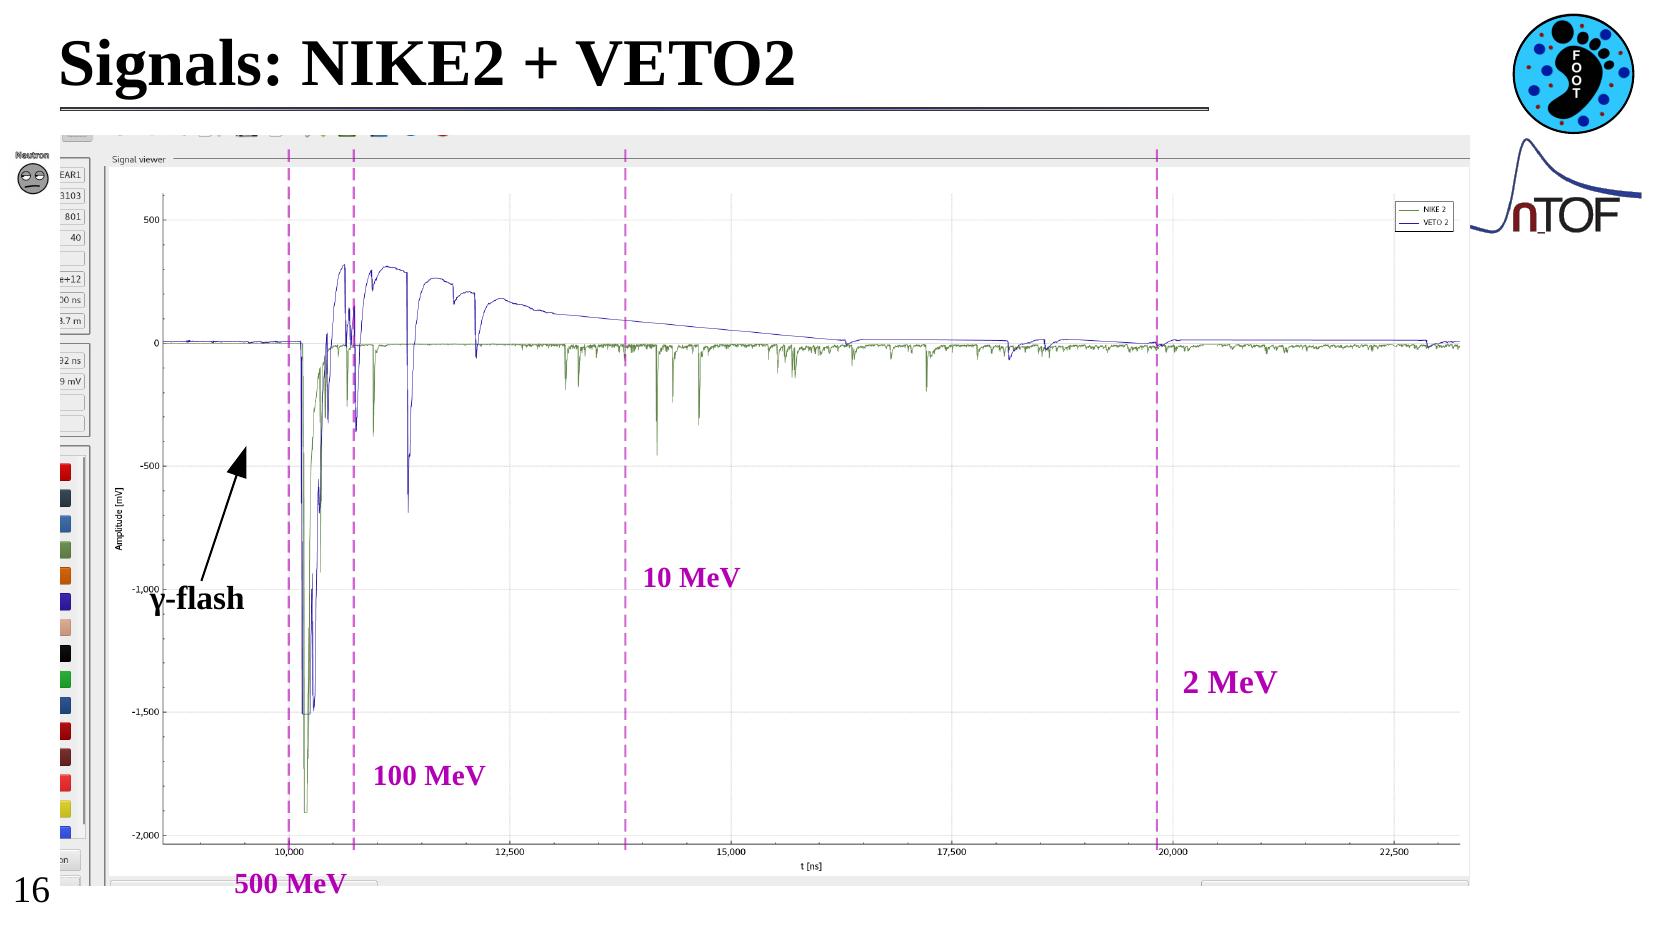

Signals: NIKE2 + VETO2
10 MeV
γ-flash
2 MeV
100 MeV
500 MeV
16